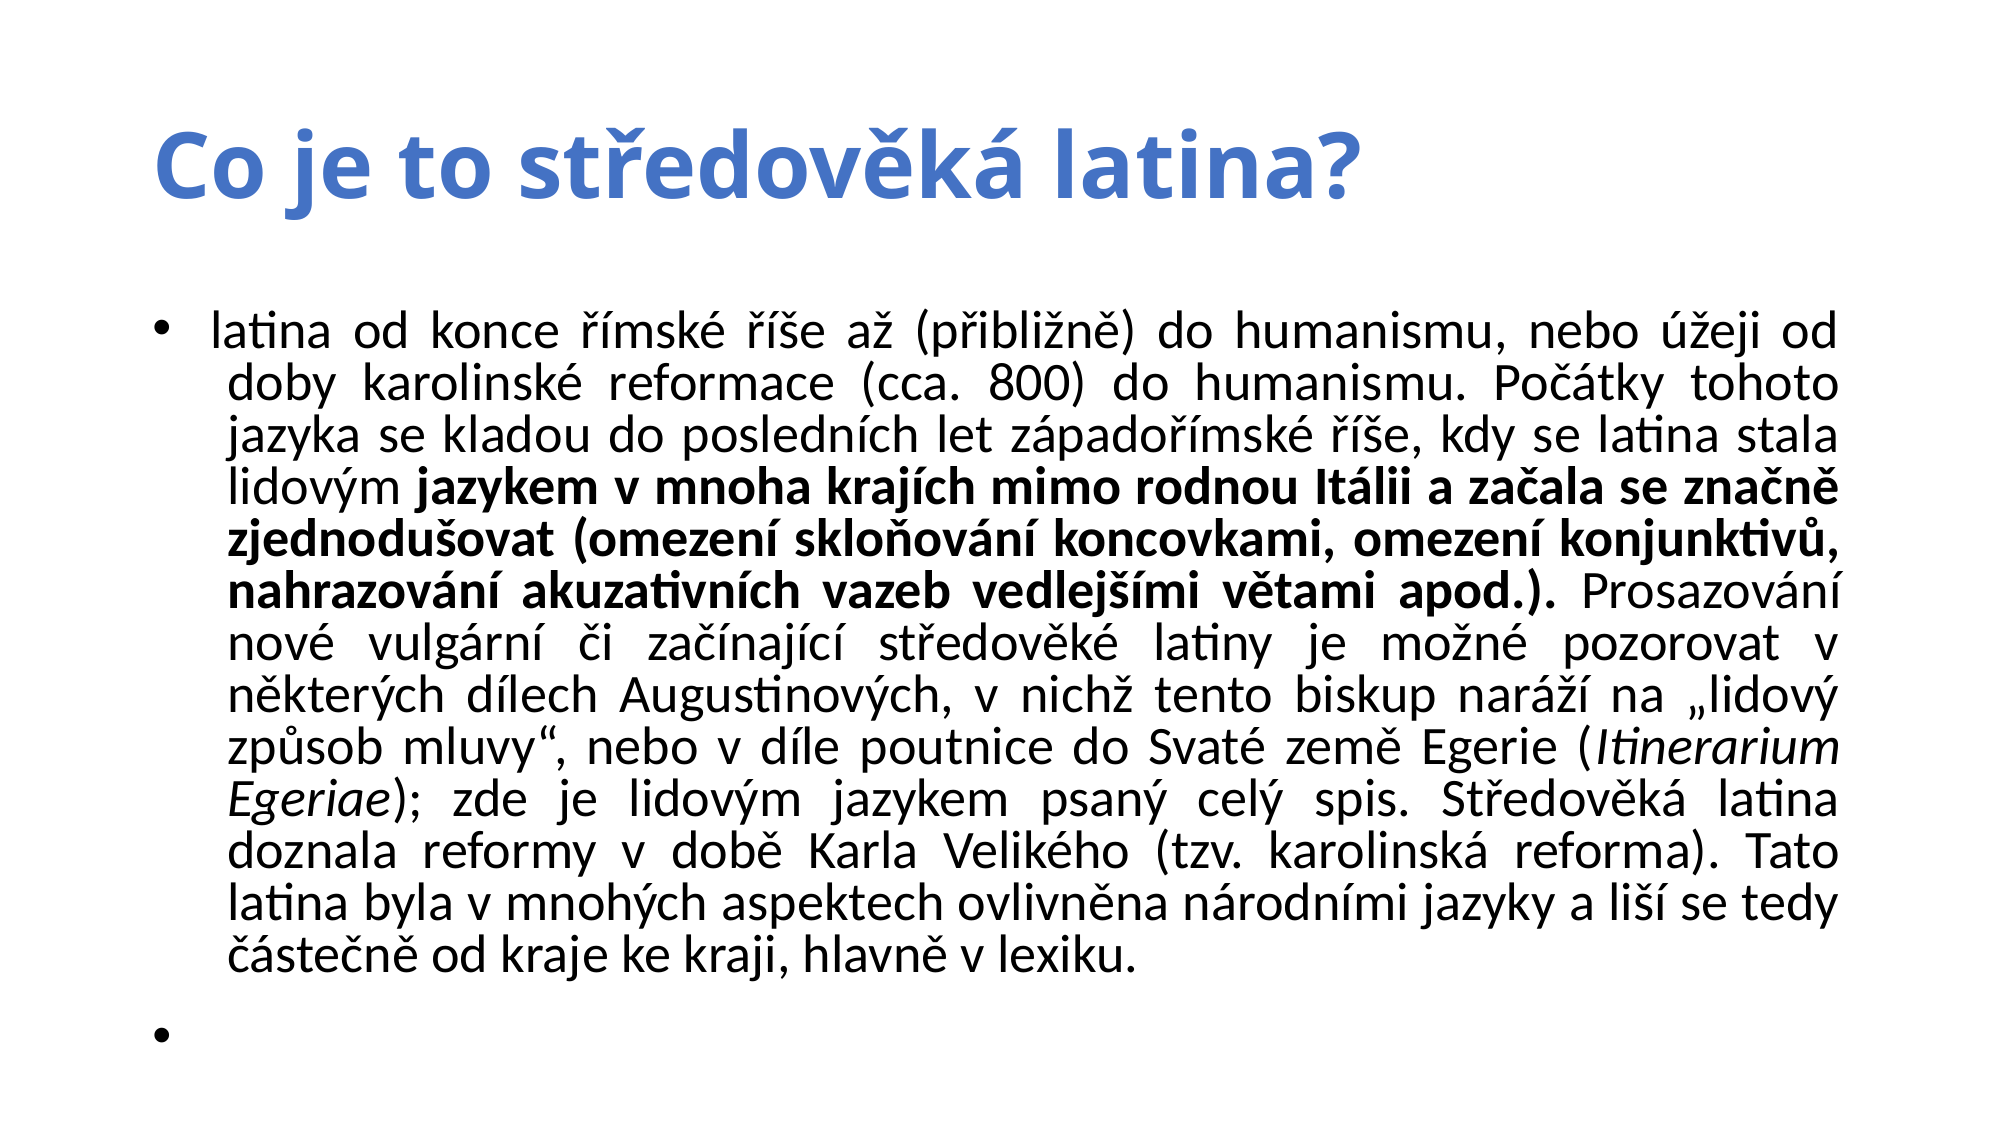

# Co je to středověká latina?
 latina od konce římské říše až (přibližně) do humanismu, nebo úžeji od doby karolinské reformace (cca. 800) do humanismu. Počátky tohoto jazyka se kladou do posledních let západořímské říše, kdy se latina stala lidovým jazykem v mnoha krajích mimo rodnou Itálii a začala se značně zjednodušovat (omezení skloňování koncovkami, omezení konjunktivů, nahrazování akuzativních vazeb vedlejšími větami apod.). Prosazování nové vulgární či začínající středověké latiny je možné pozorovat v některých dílech Augustinových, v nichž tento biskup naráží na „lidový způsob mluvy“, nebo v díle poutnice do Svaté země Egerie (Itinerarium Egeriae); zde je lidovým jazykem psaný celý spis. Středověká latina doznala reformy v době Karla Velikého (tzv. karolinská reforma). Tato latina byla v mnohých aspektech ovlivněna národními jazyky a liší se tedy částečně od kraje ke kraji, hlavně v lexiku.